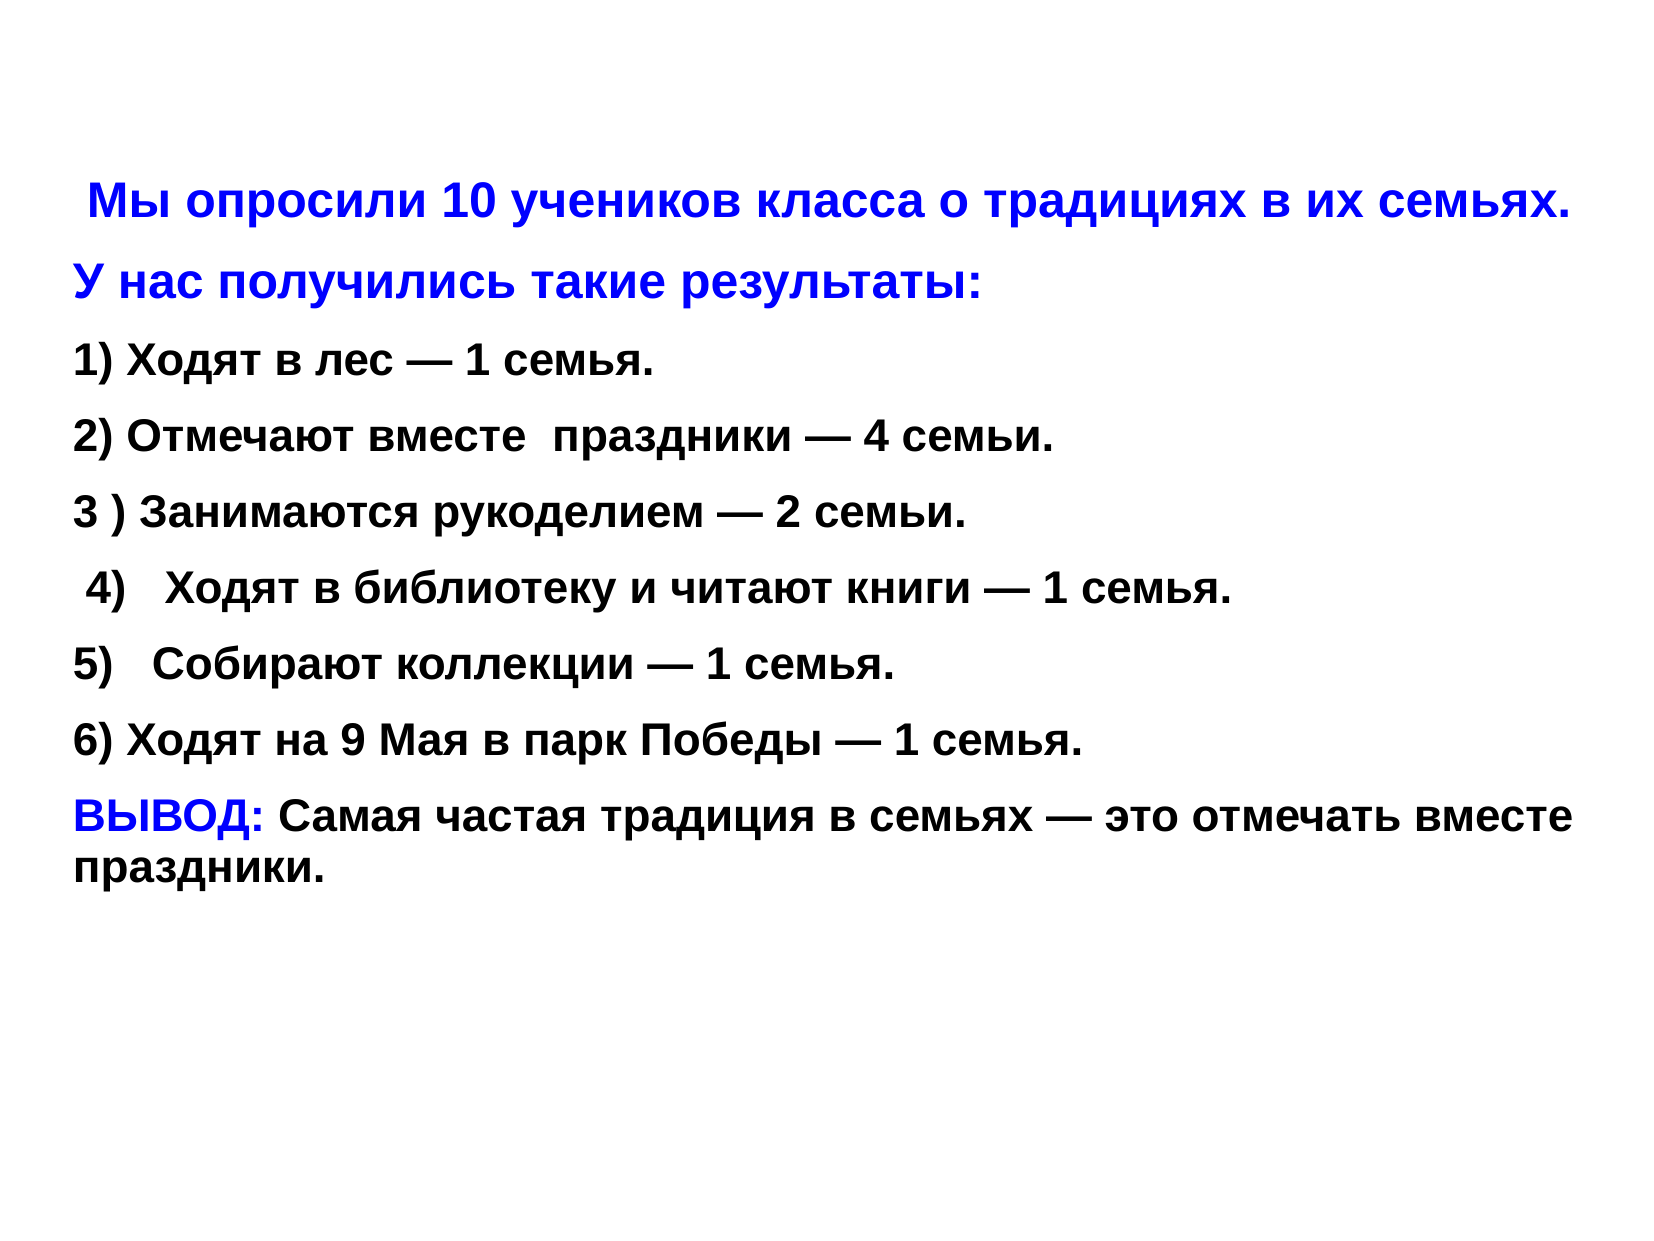

Мы опросили 10 учеников класса о традициях в их семьях.
У нас получились такие результаты:
1) Ходят в лес — 1 семья.
2) Отмечают вместе праздники — 4 семьи.
3 ) Занимаются рукоделием — 2 семьи.
 4) Ходят в библиотеку и читают книги — 1 семья.
5) Собирают коллекции — 1 семья.
6) Ходят на 9 Мая в парк Победы — 1 семья.
ВЫВОД: Самая частая традиция в семьях — это отмечать вместе праздники.